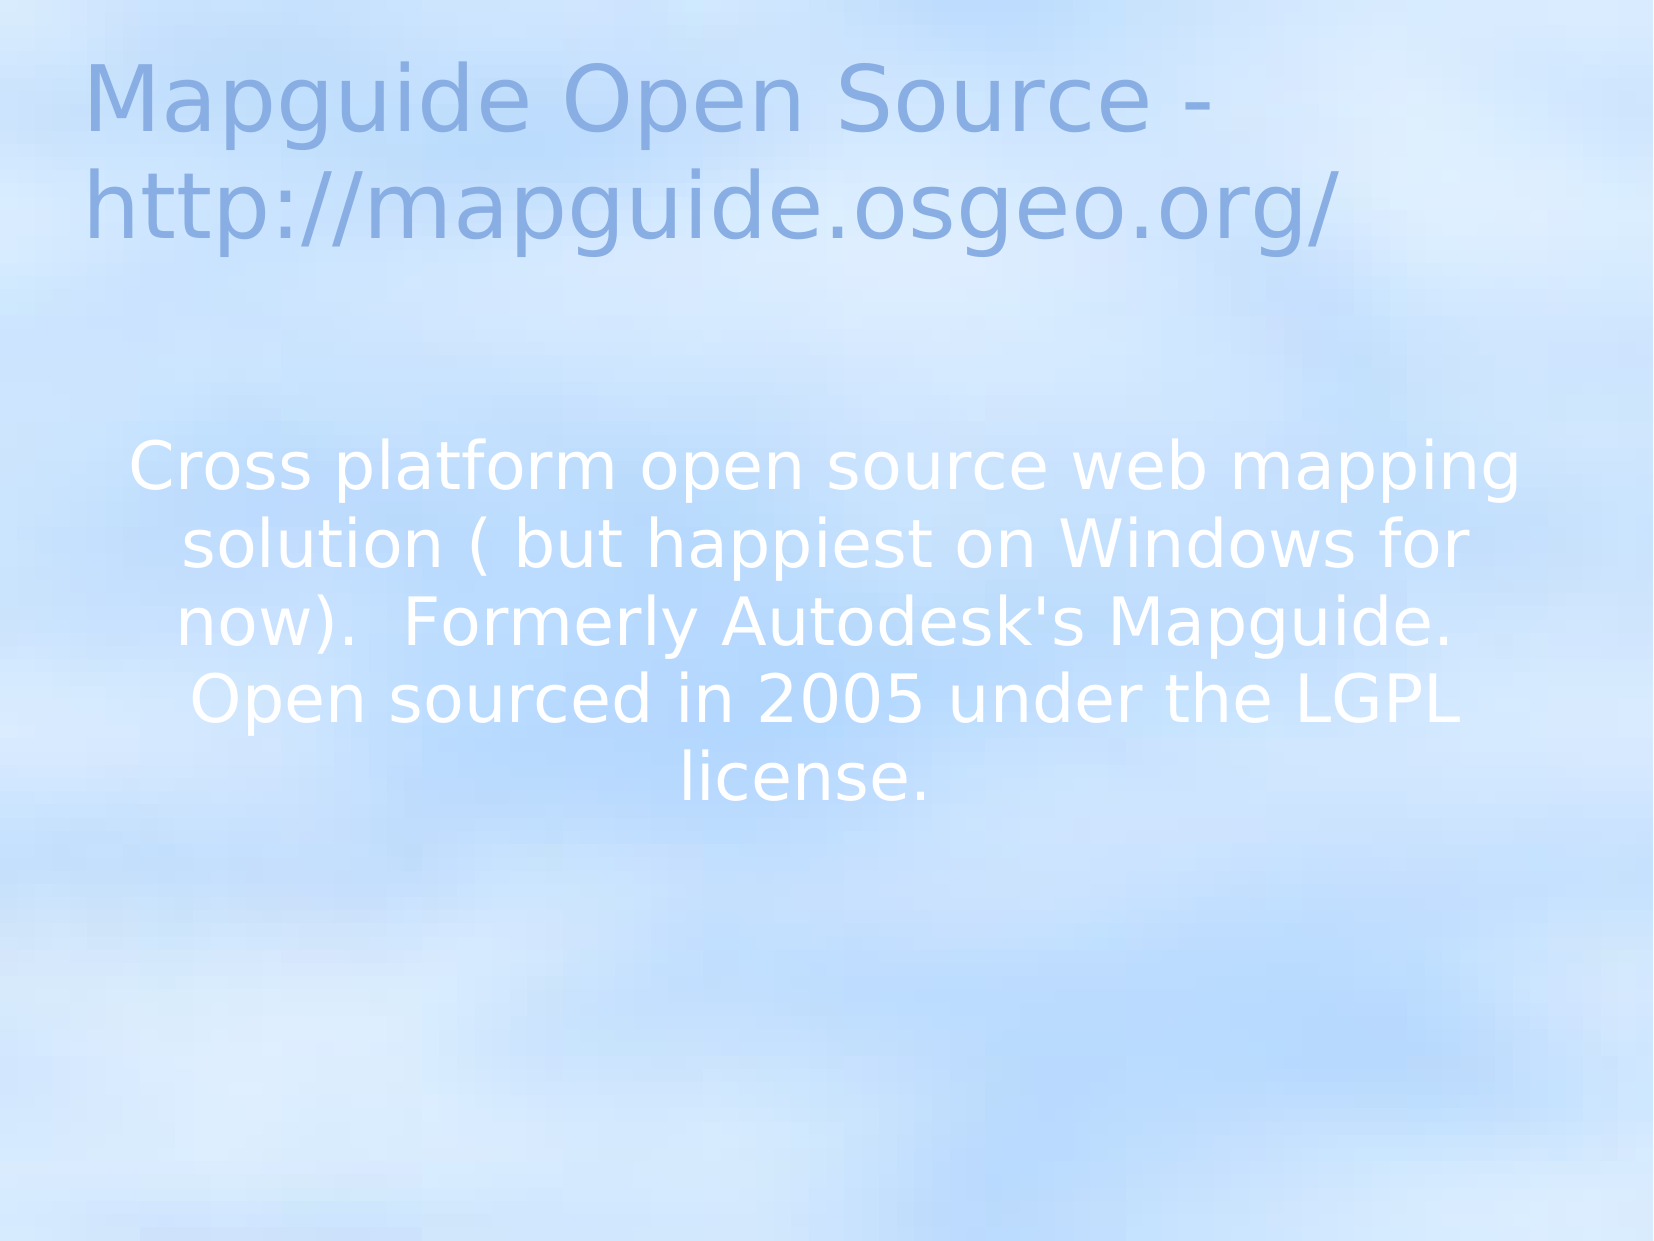

# Mapguide Open Source - http://mapguide.osgeo.org/
Cross platform open source web mapping solution ( but happiest on Windows for now). Formerly Autodesk's Mapguide. Open sourced in 2005 under the LGPL license.